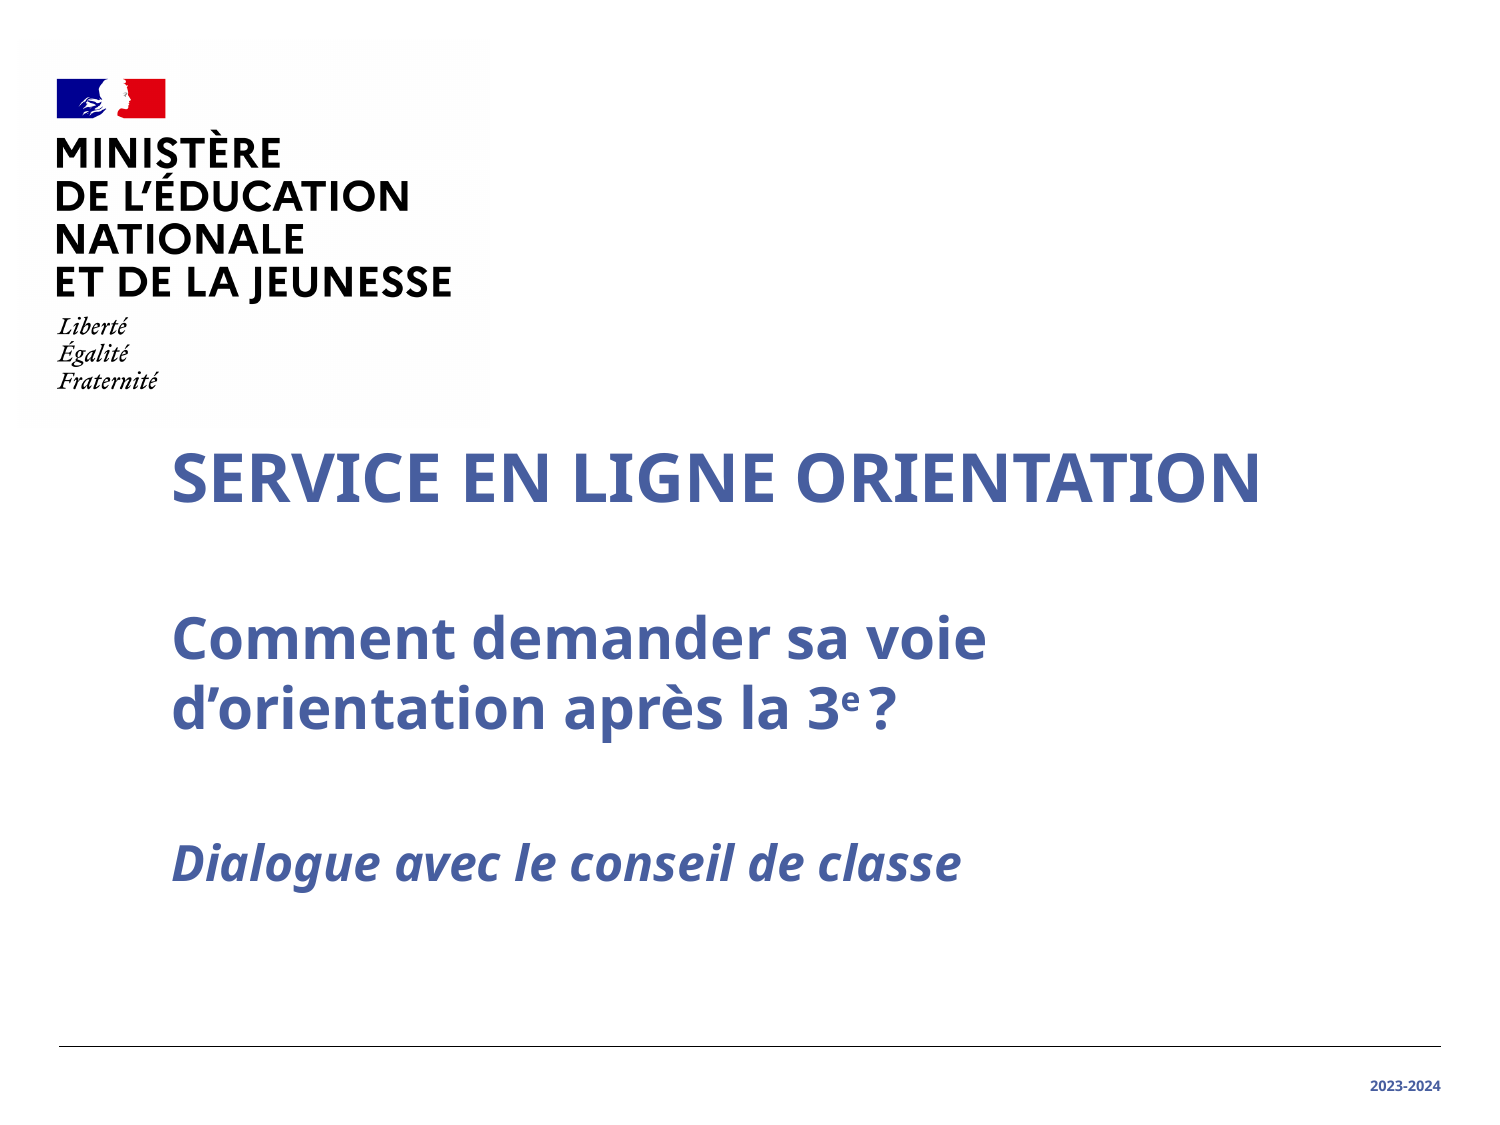

#
Service en ligne orientation
Comment demander sa voie d’orientation après la 3e ?
Dialogue avec le conseil de classe
2023-2024